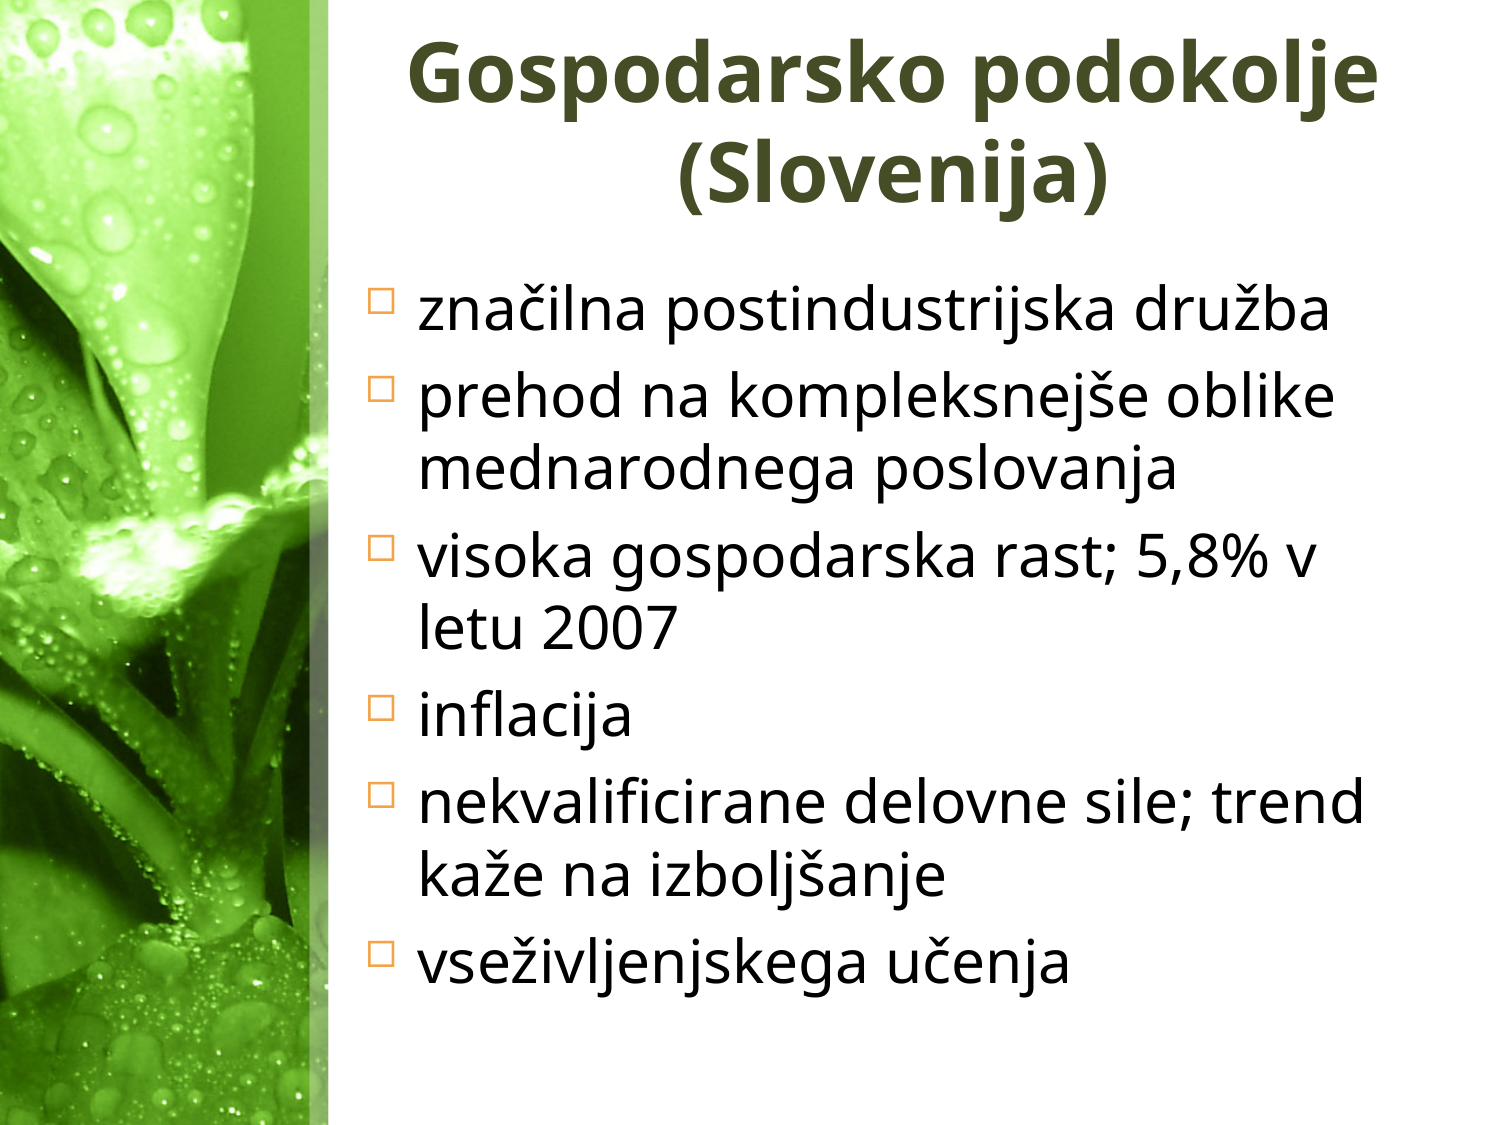

# Gospodarsko podokolje (Slovenija)
značilna postindustrijska družba
prehod na kompleksnejše oblike mednarodnega poslovanja
visoka gospodarska rast; 5,8% v letu 2007
inflacija
nekvalificirane delovne sile; trend kaže na izboljšanje
vseživljenjskega učenja